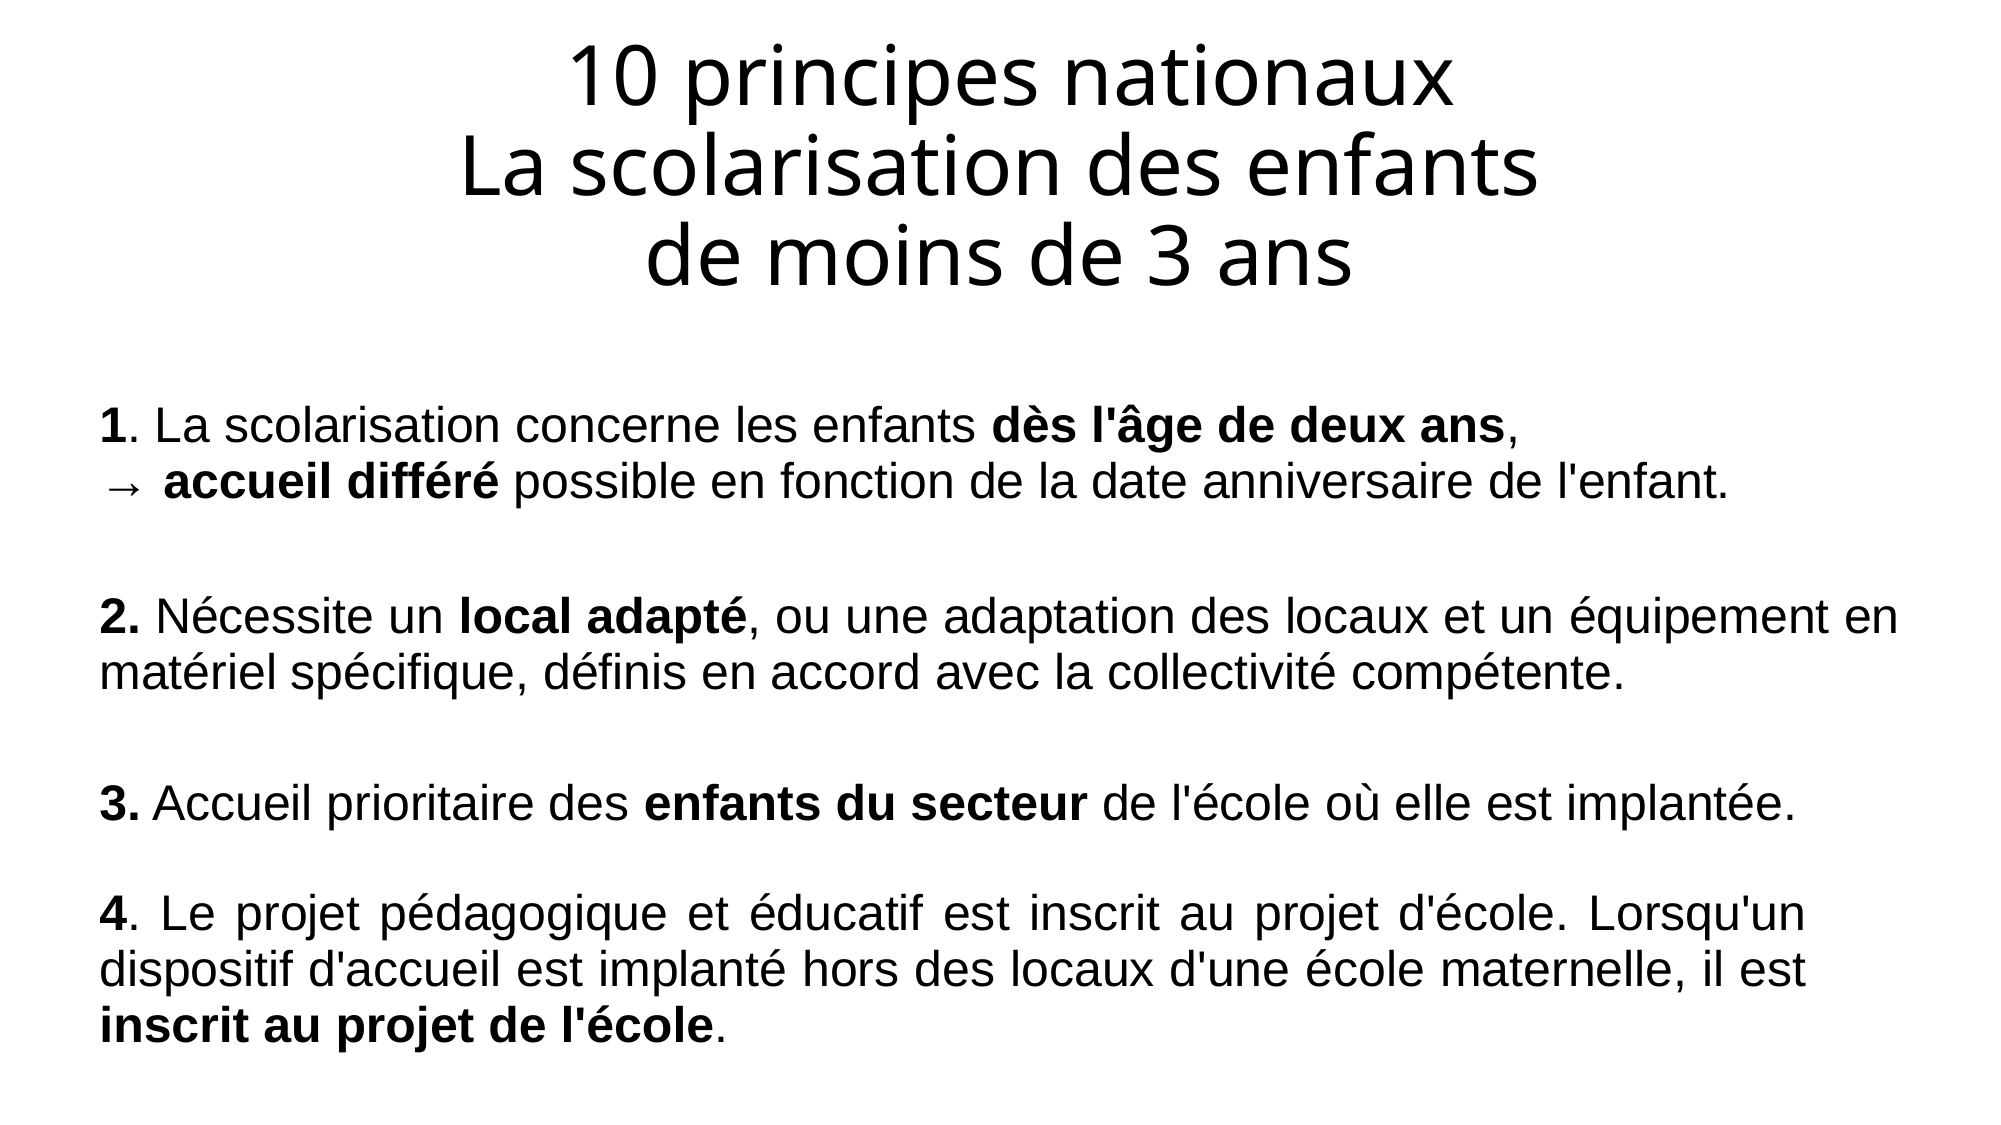

# 10 principes nationaux La scolarisation des enfants de moins de 3 ans
1. La scolarisation concerne les enfants dès l'âge de deux ans,
→ accueil différé possible en fonction de la date anniversaire de l'enfant.
2. Nécessite un local adapté, ou une adaptation des locaux et un équipement en matériel spécifique, définis en accord avec la collectivité compétente.
3. Accueil prioritaire des enfants du secteur de l'école où elle est implantée.
4. Le projet pédagogique et éducatif est inscrit au projet d'école. Lorsqu'un dispositif d'accueil est implanté hors des locaux d'une école maternelle, il est inscrit au projet de l'école.